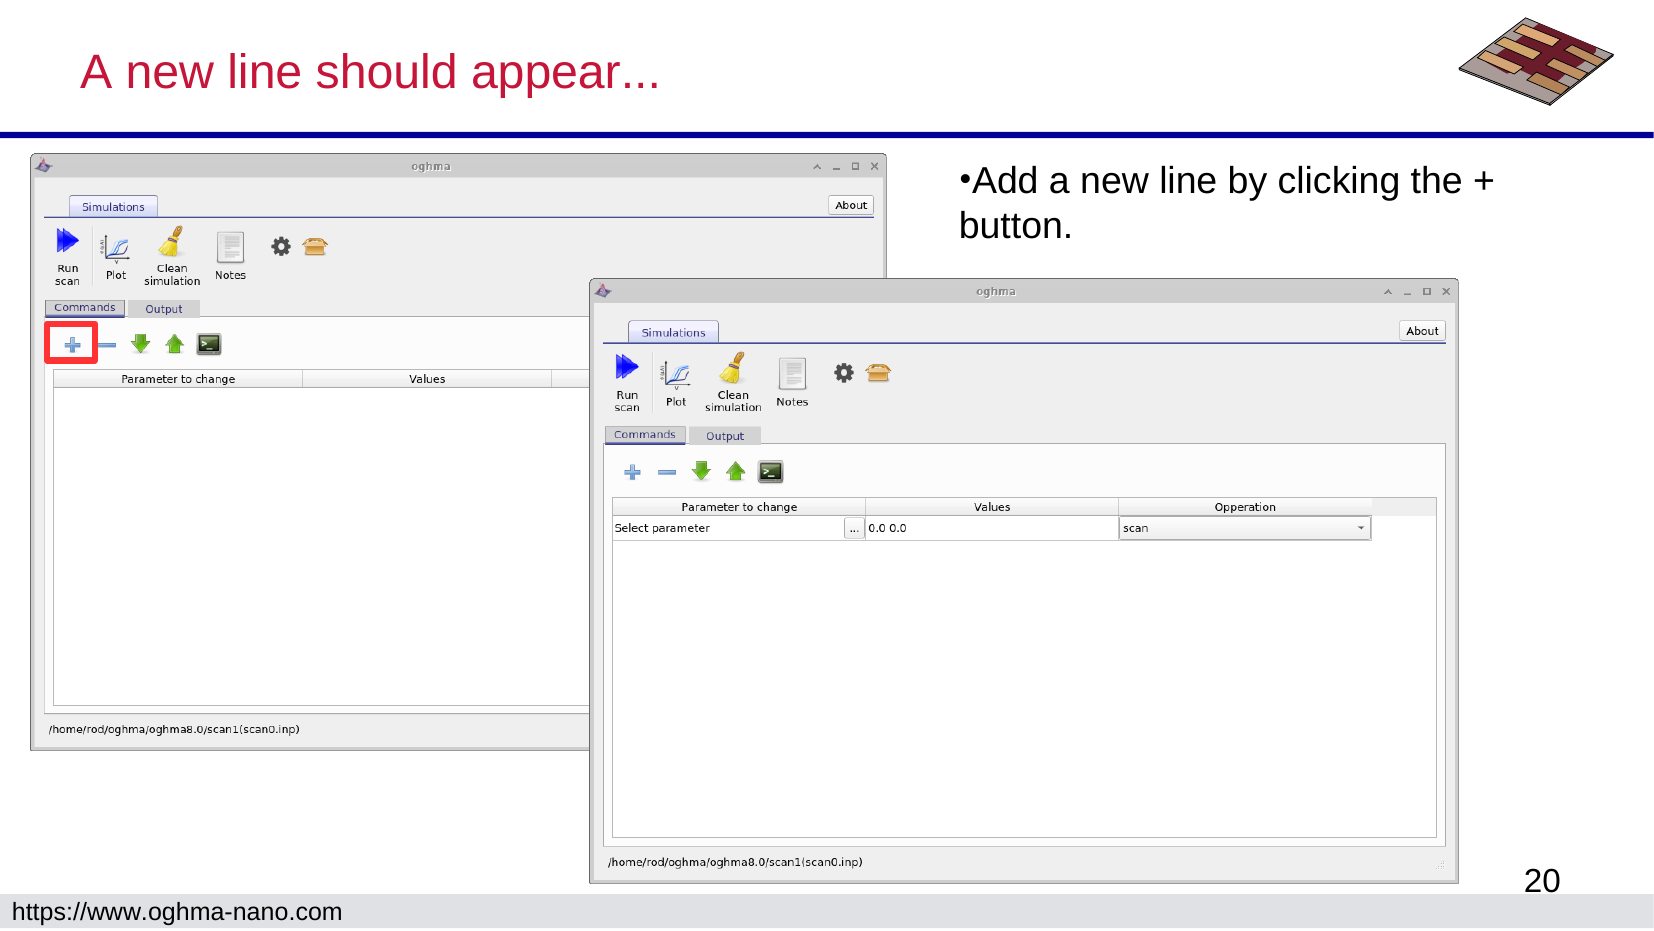

# A new line should appear...
Add a new line by clicking the + button.